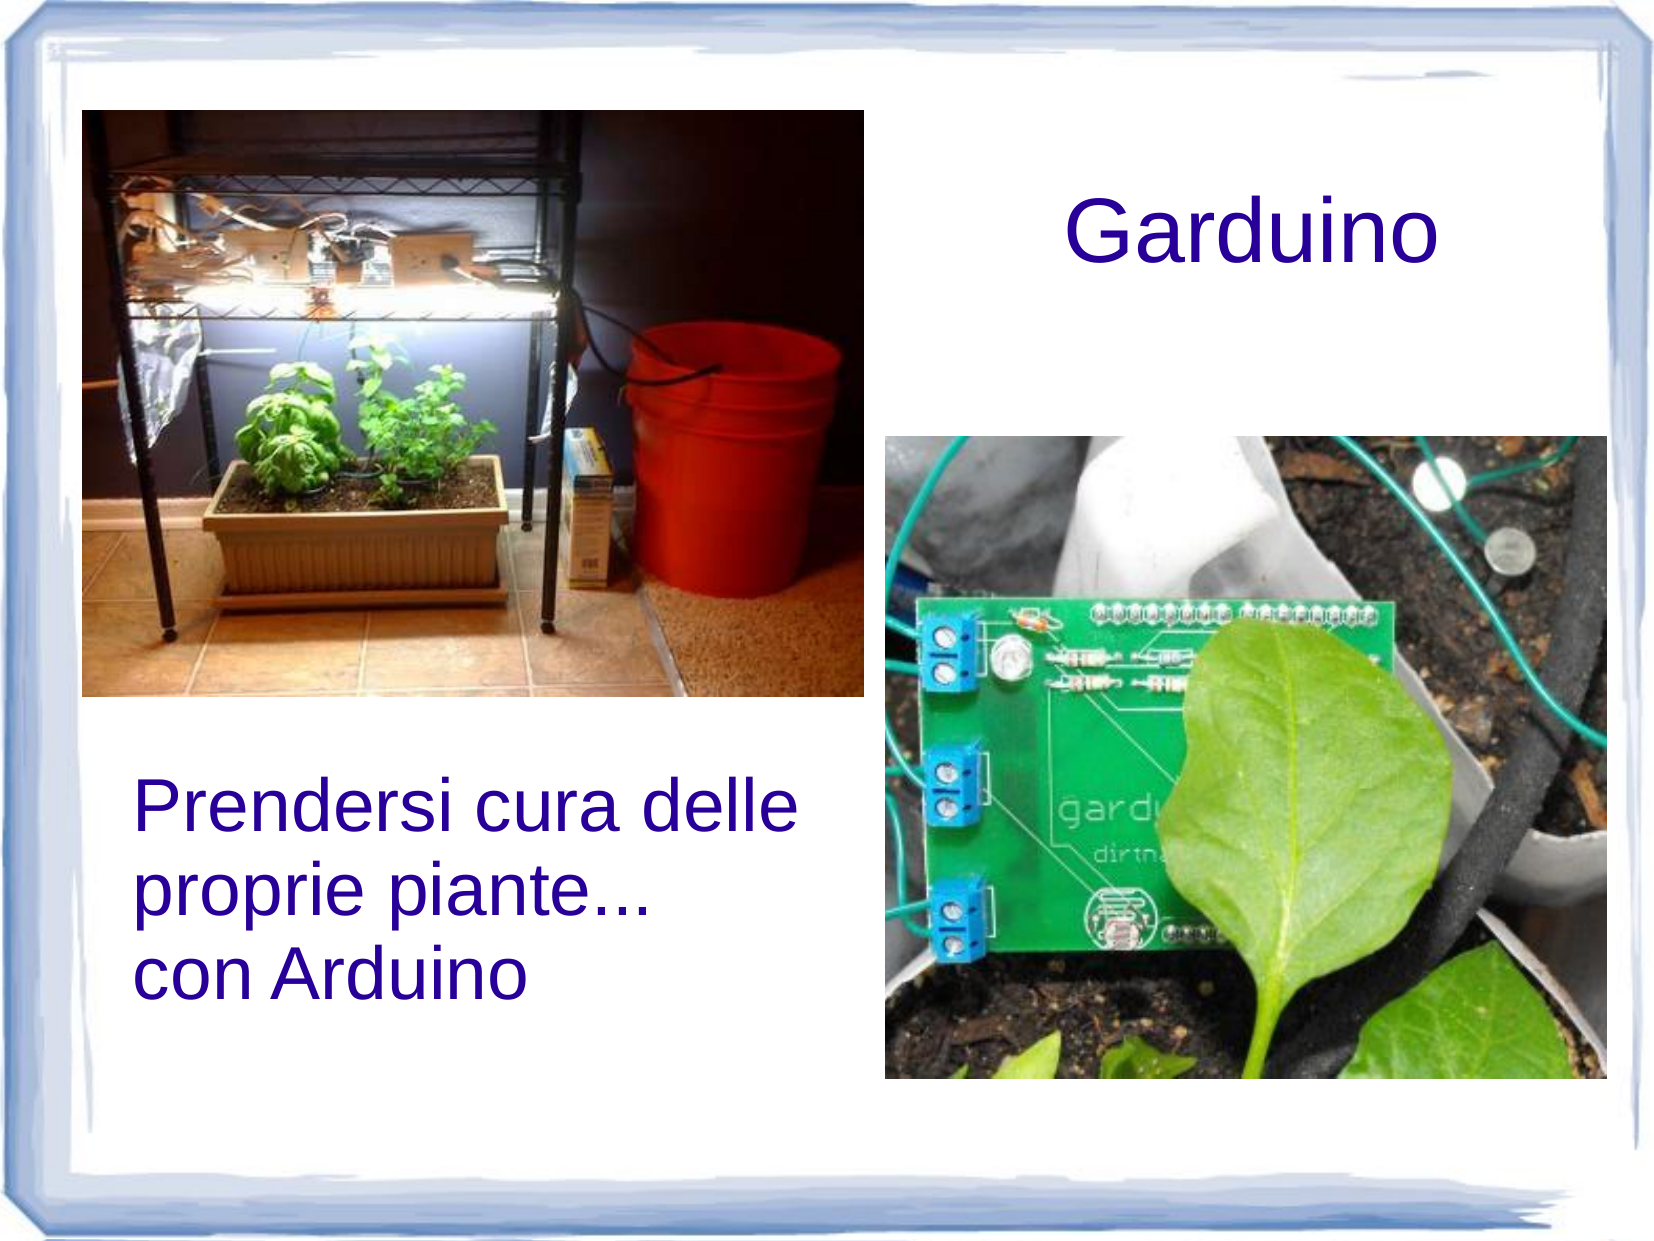

# Garduino
Prendersi cura delle proprie piante...
con Arduino